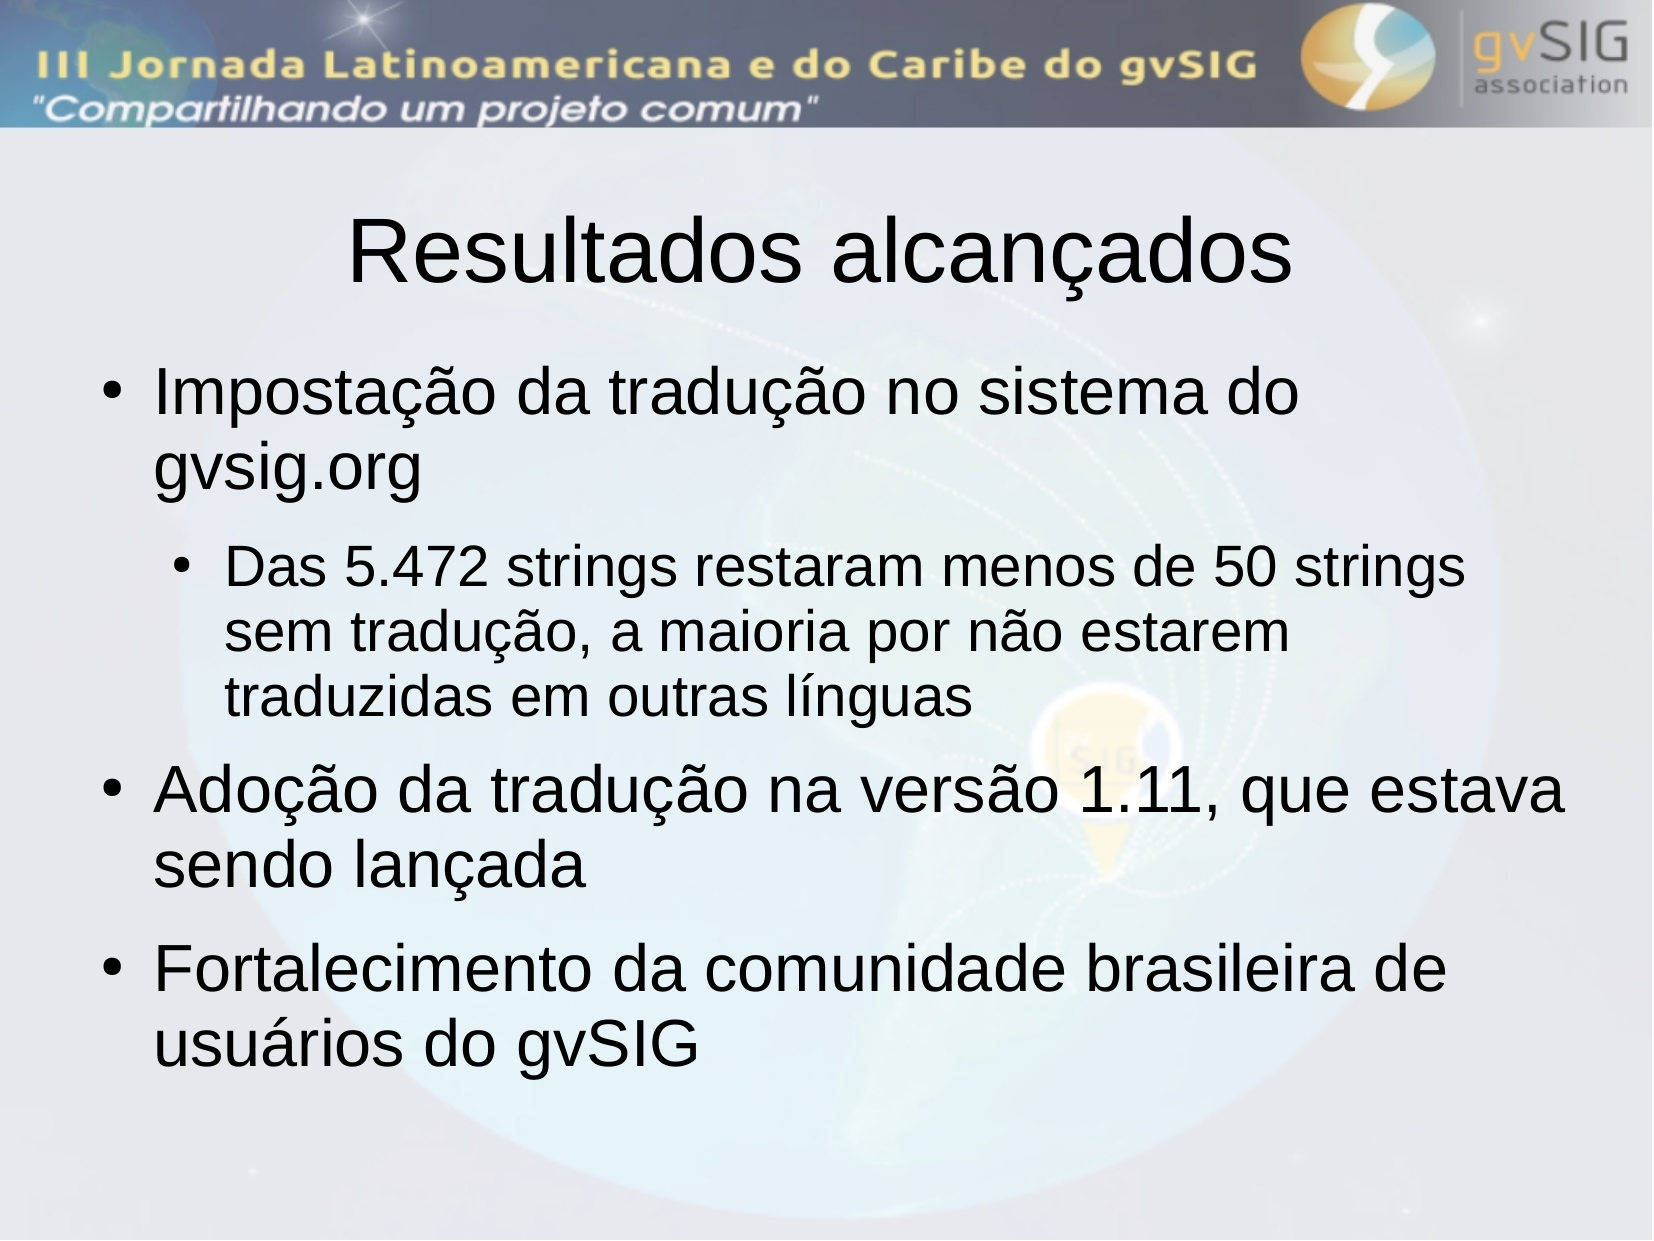

# Resultados alcançados
Impostação da tradução no sistema do gvsig.org
Das 5.472 strings restaram menos de 50 strings sem tradução, a maioria por não estarem traduzidas em outras línguas
Adoção da tradução na versão 1.11, que estava sendo lançada
Fortalecimento da comunidade brasileira de usuários do gvSIG